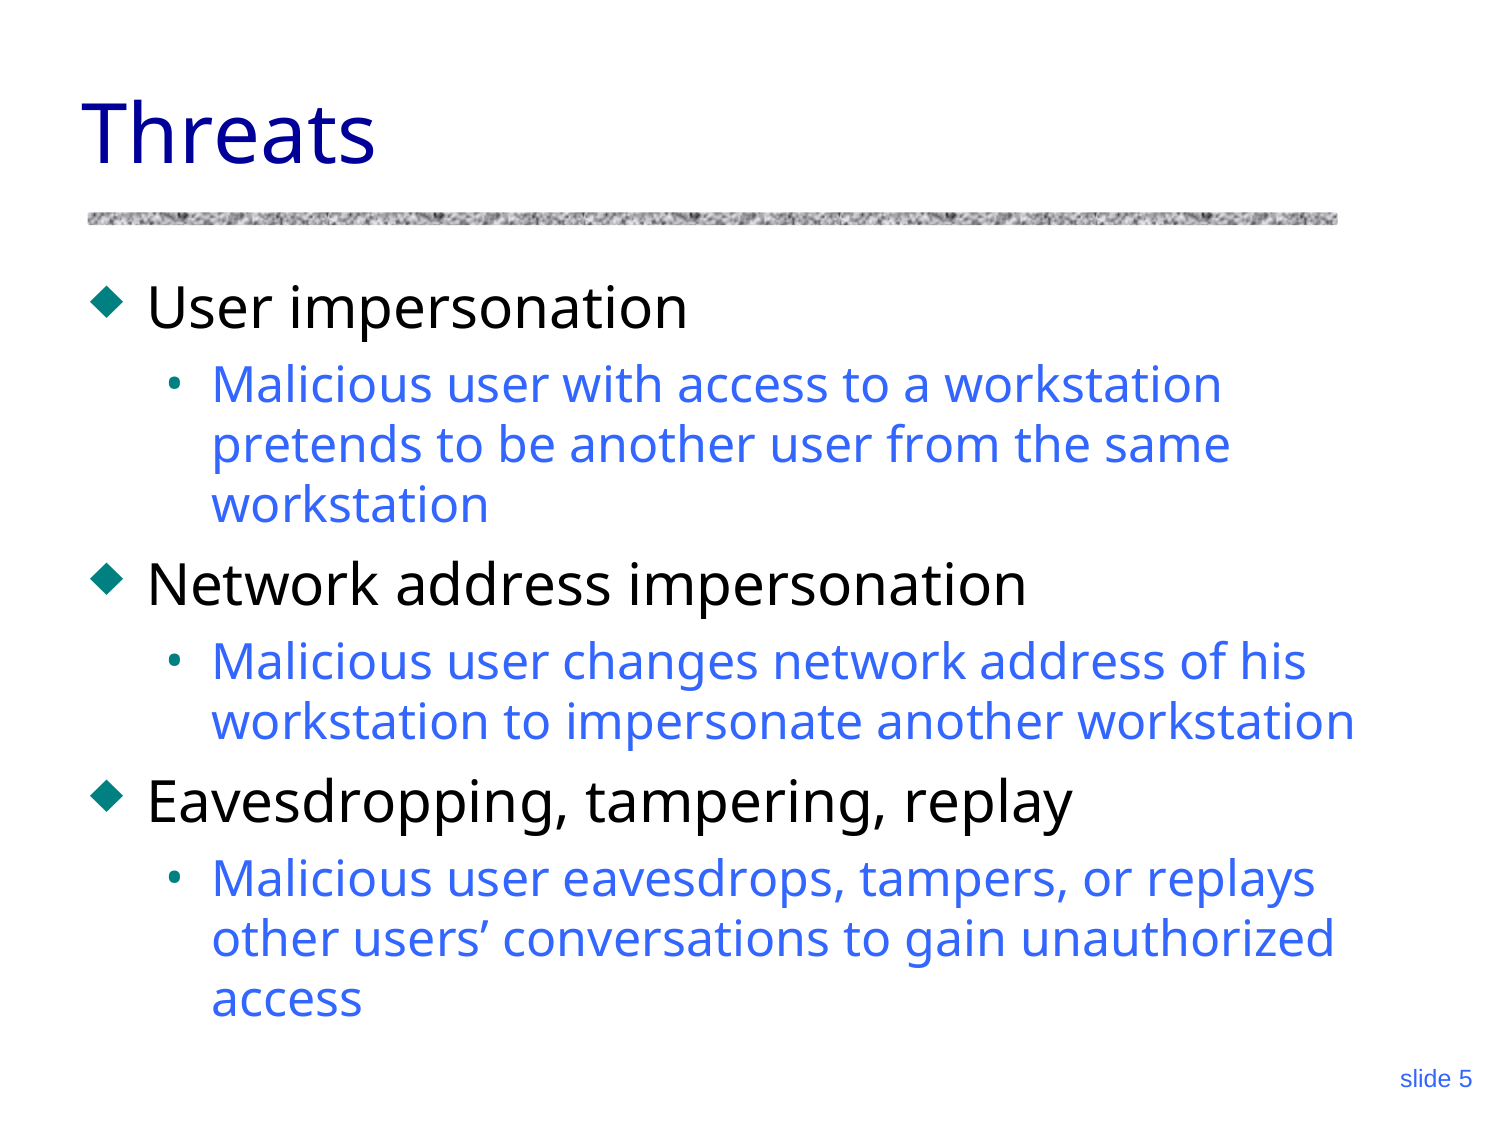

Threats
User impersonation
Malicious user with access to a workstation pretends to be another user from the same workstation
Network address impersonation
Malicious user changes network address of his workstation to impersonate another workstation
Eavesdropping, tampering, replay
Malicious user eavesdrops, tampers, or replays other users’ conversations to gain unauthorized access
slide